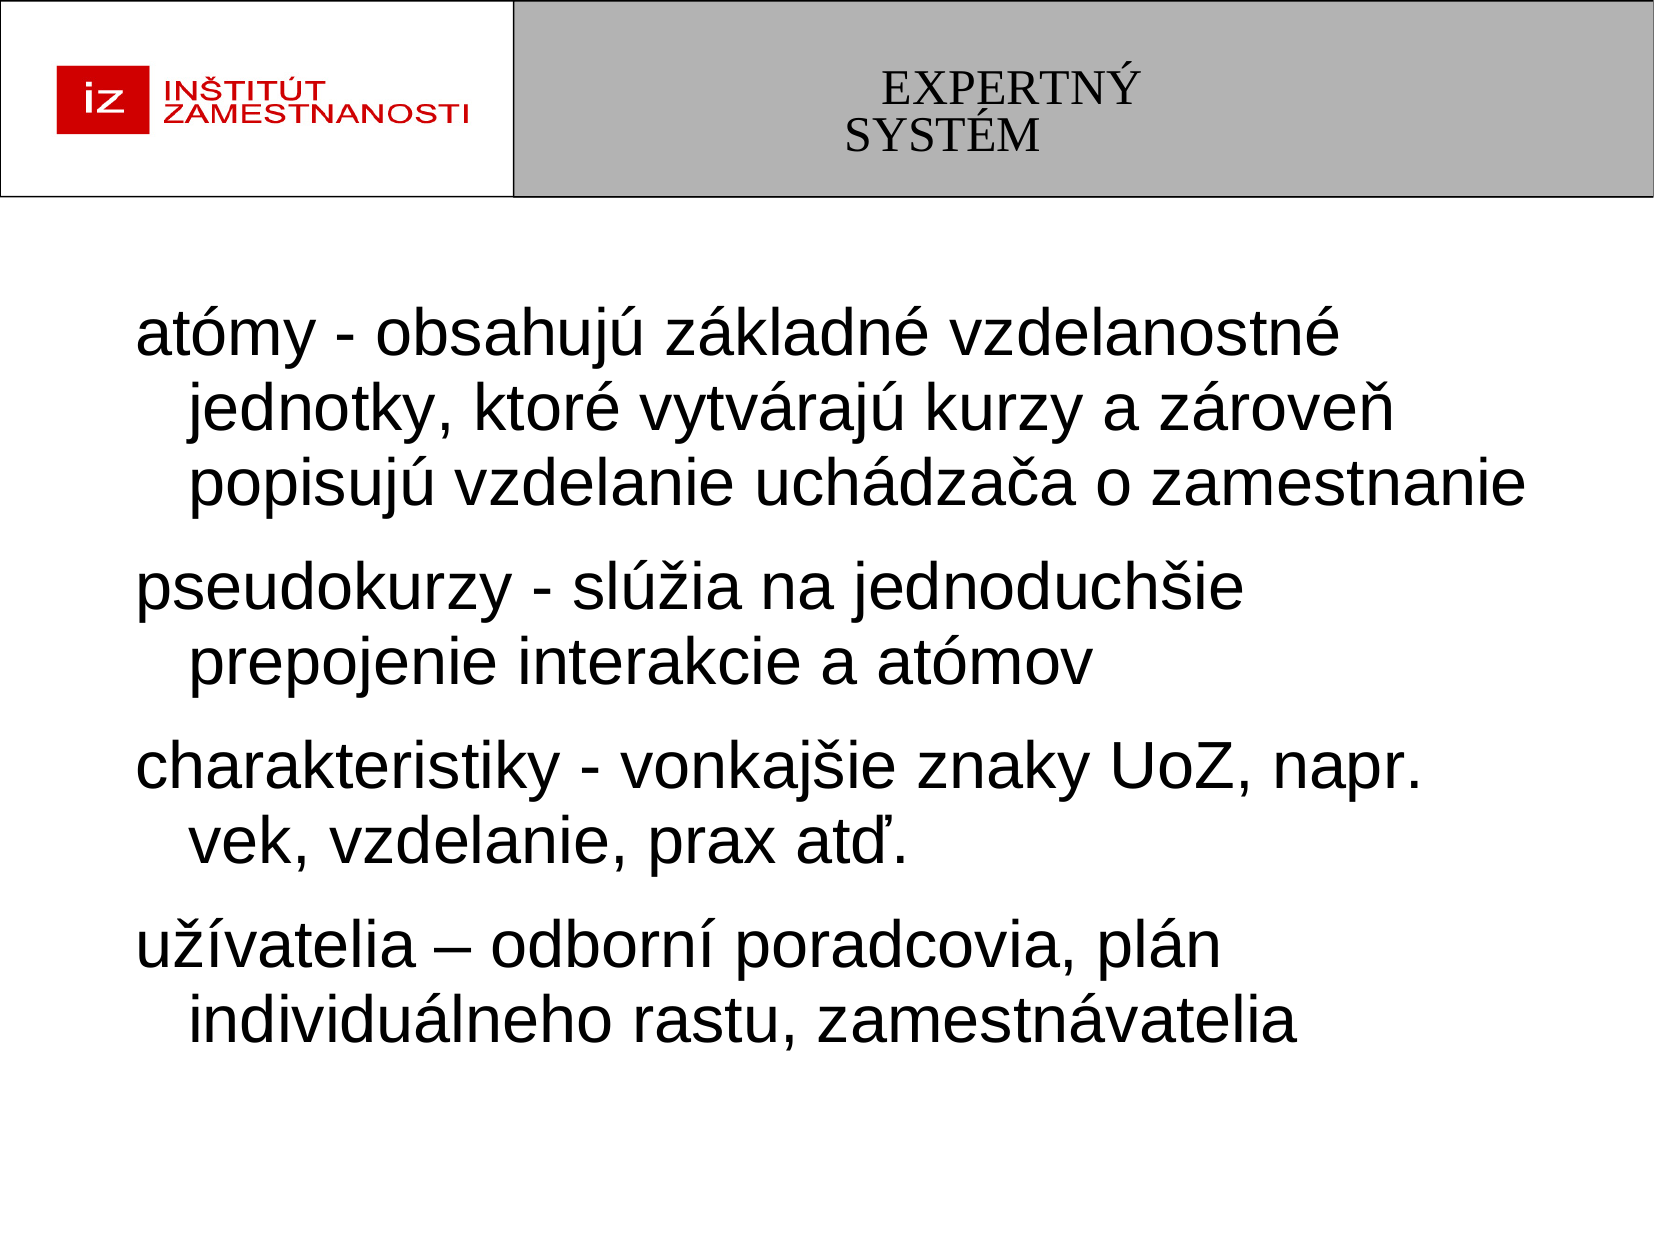

EXPERTNÝ SYSTÉM
# atómy - obsahujú základné vzdelanostné jednotky, ktoré vytvárajú kurzy a zároveň popisujú vzdelanie uchádzača o zamestnanie
pseudokurzy - slúžia na jednoduchšie prepojenie interakcie a atómov
charakteristiky - vonkajšie znaky UoZ, napr. vek, vzdelanie, prax atď.
užívatelia – odborní poradcovia, plán individuálneho rastu, zamestnávatelia